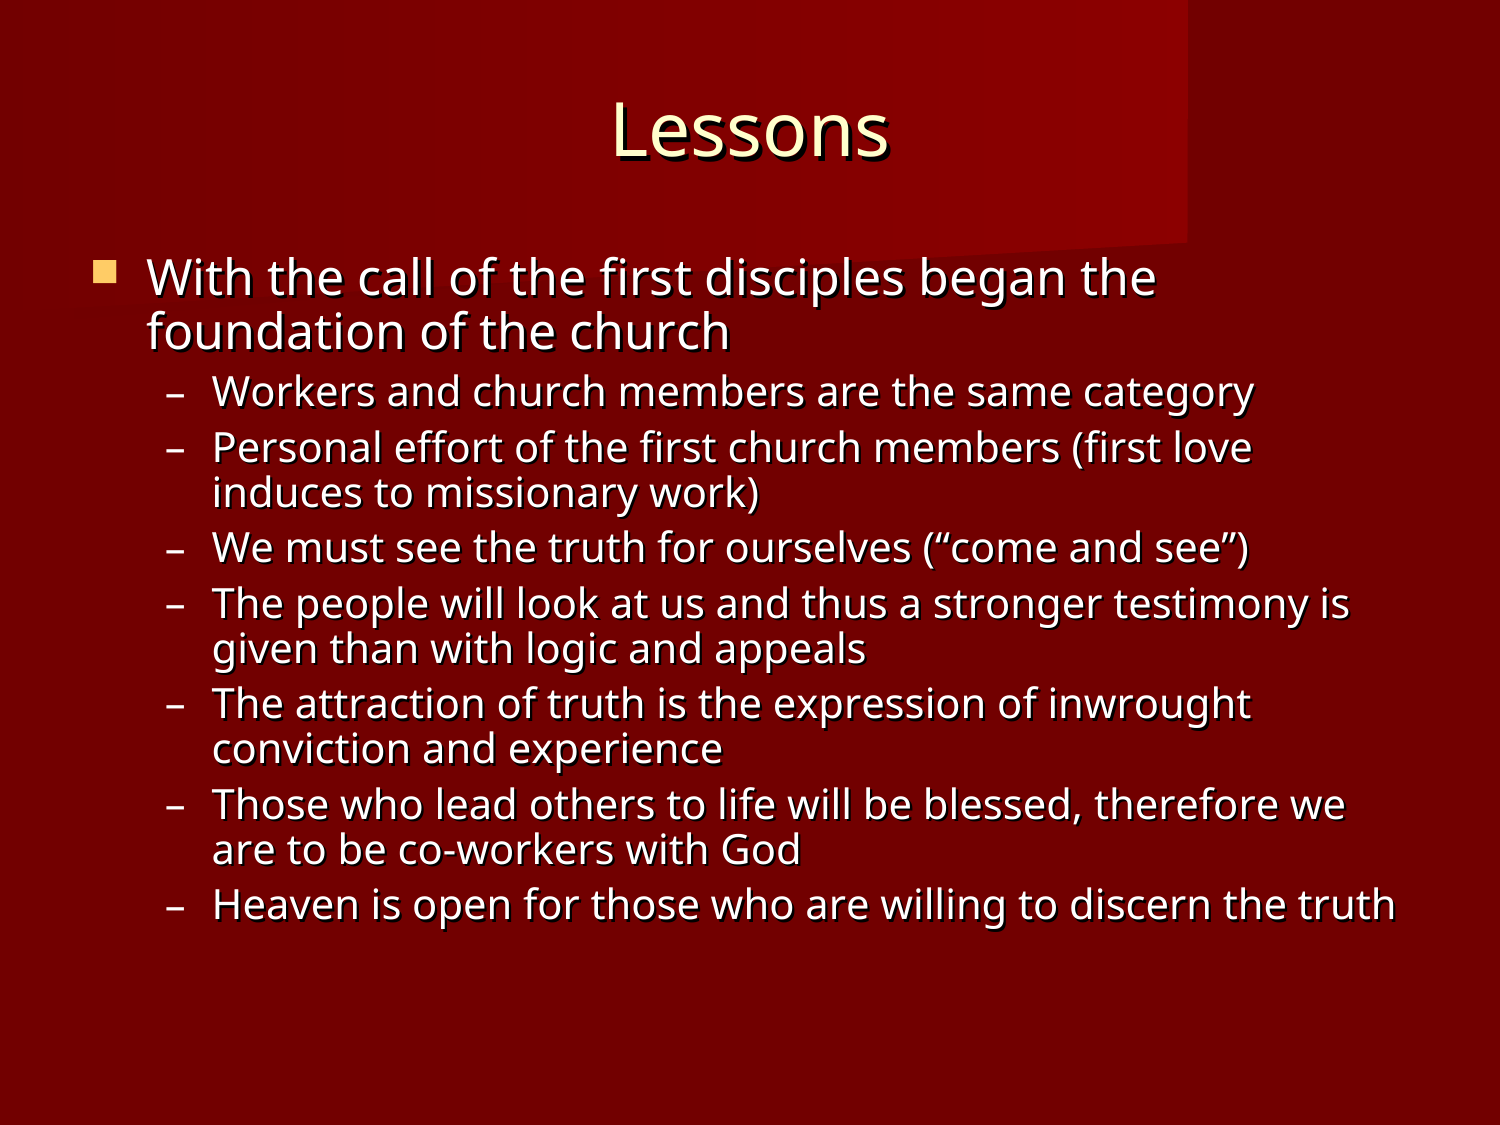

# Lessons
With the call of the first disciples began the foundation of the church
Workers and church members are the same category
Personal effort of the first church members (first love induces to missionary work)
We must see the truth for ourselves (“come and see”)
The people will look at us and thus a stronger testimony is given than with logic and appeals
The attraction of truth is the expression of inwrought conviction and experience
Those who lead others to life will be blessed, therefore we are to be co-workers with God
Heaven is open for those who are willing to discern the truth